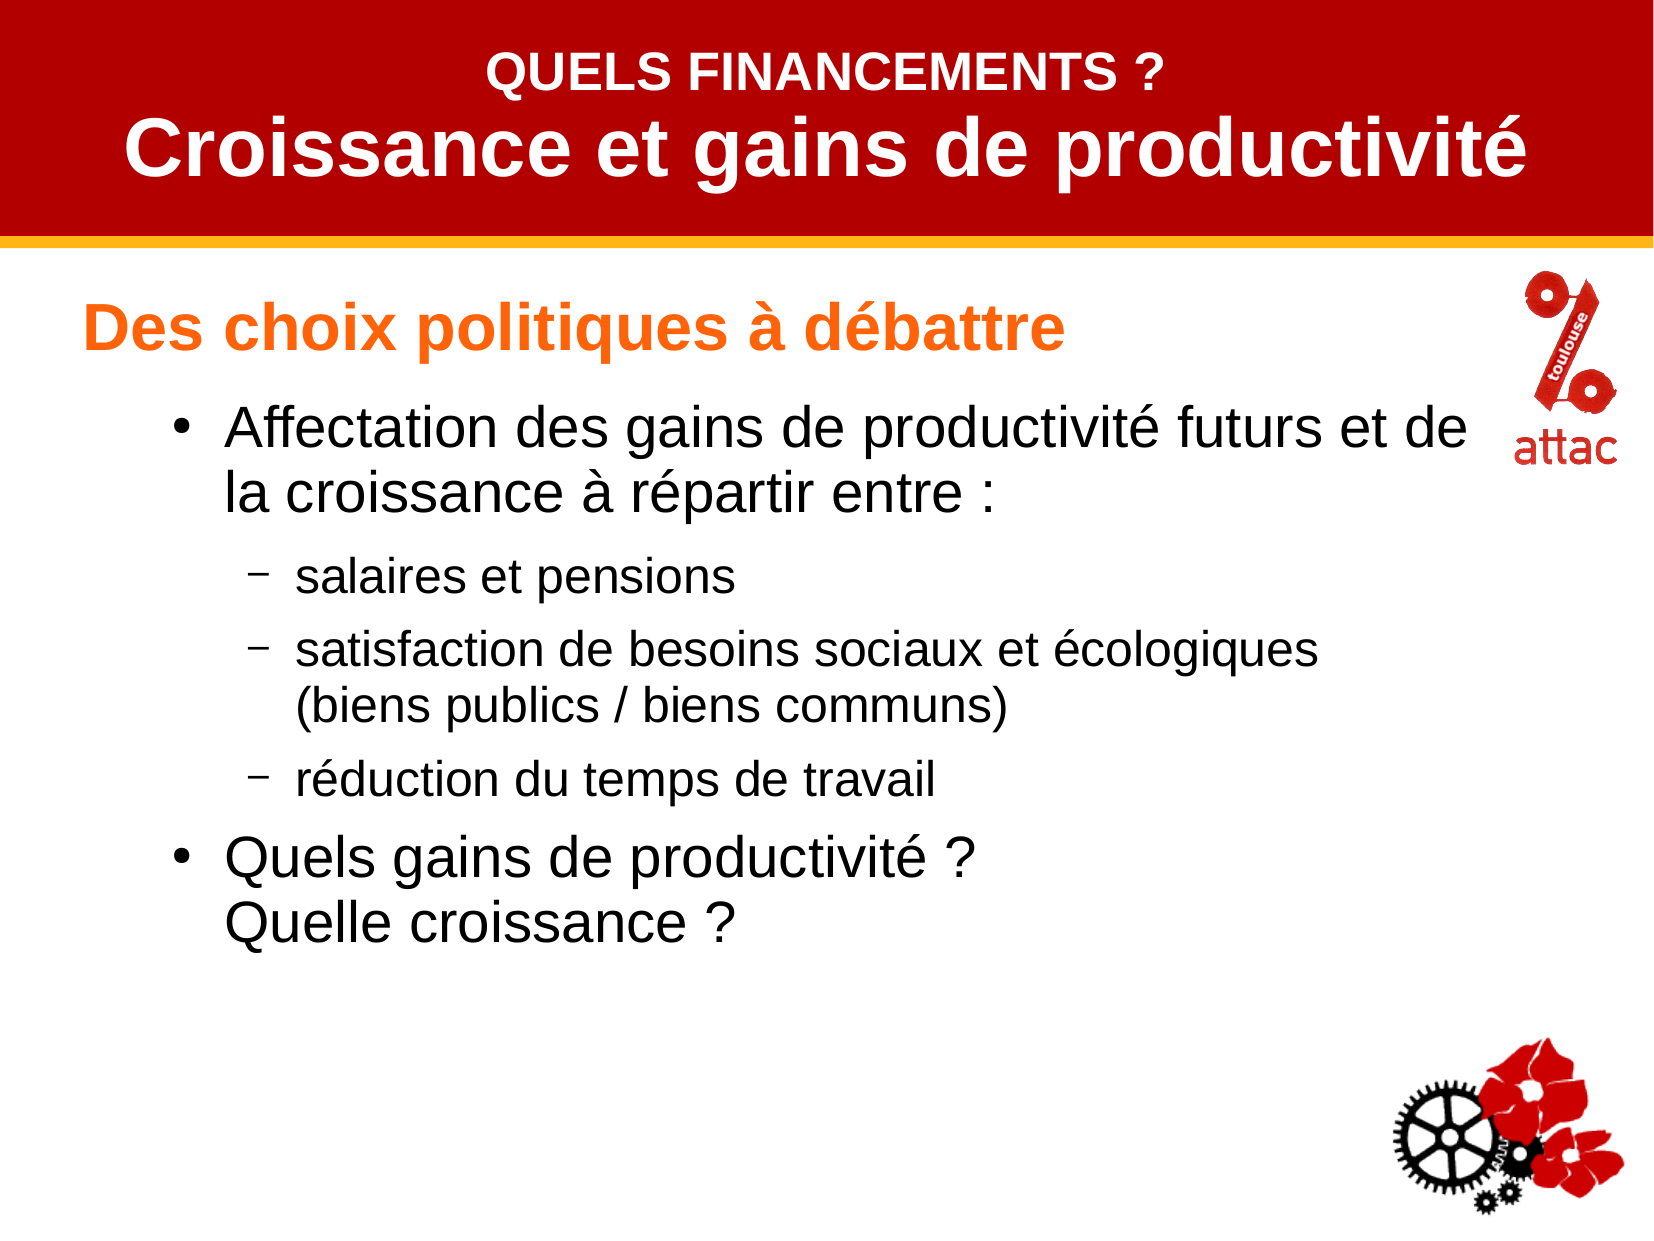

QUELS FINANCEMENTS ?
Croissance et gains de productivité
# Des choix politiques à débattre
Affectation des gains de productivité futurs et de la croissance à répartir entre :
salaires et pensions
satisfaction de besoins sociaux et écologiques
(biens publics / biens communs)
réduction du temps de travail
Quels gains de productivité ?
Quelle croissance ?